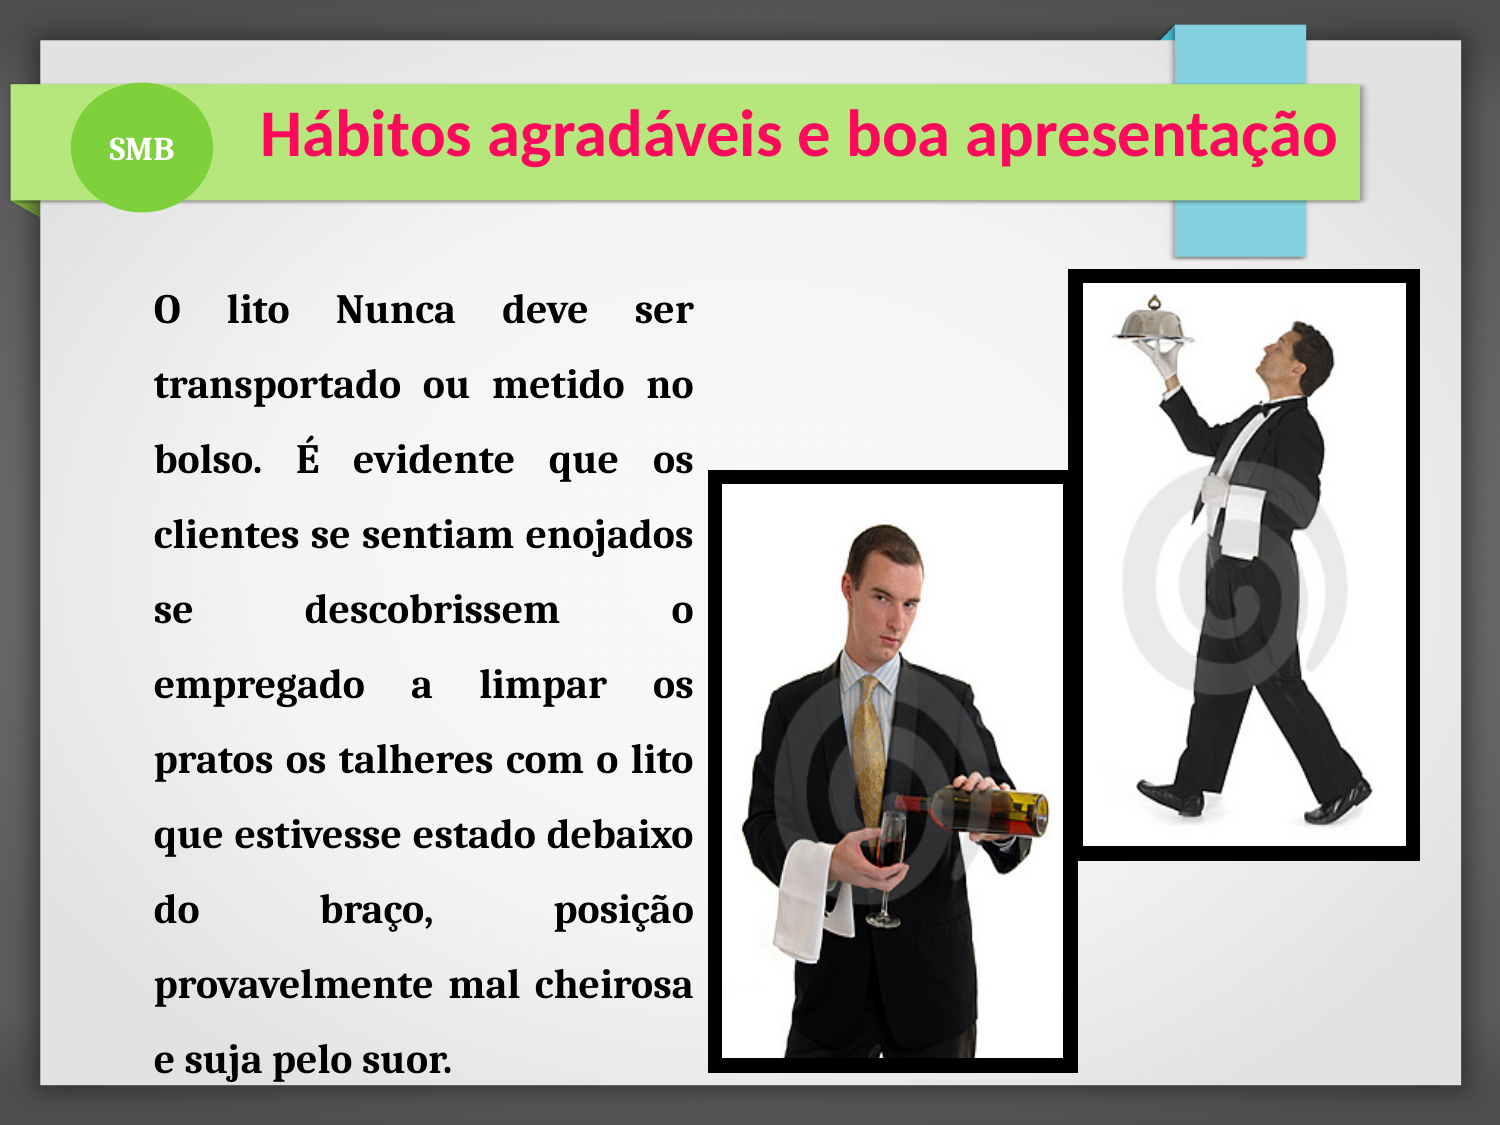

SMB
 Hábitos agradáveis e boa apresentação
O lito Nunca deve ser transportado ou metido no bolso. É evidente que os clientes se sentiam enojados se descobrissem o empregado a limpar os pratos os talheres com o lito que estivesse estado debaixo do braço, posição provavelmente mal cheirosa e suja pelo suor.